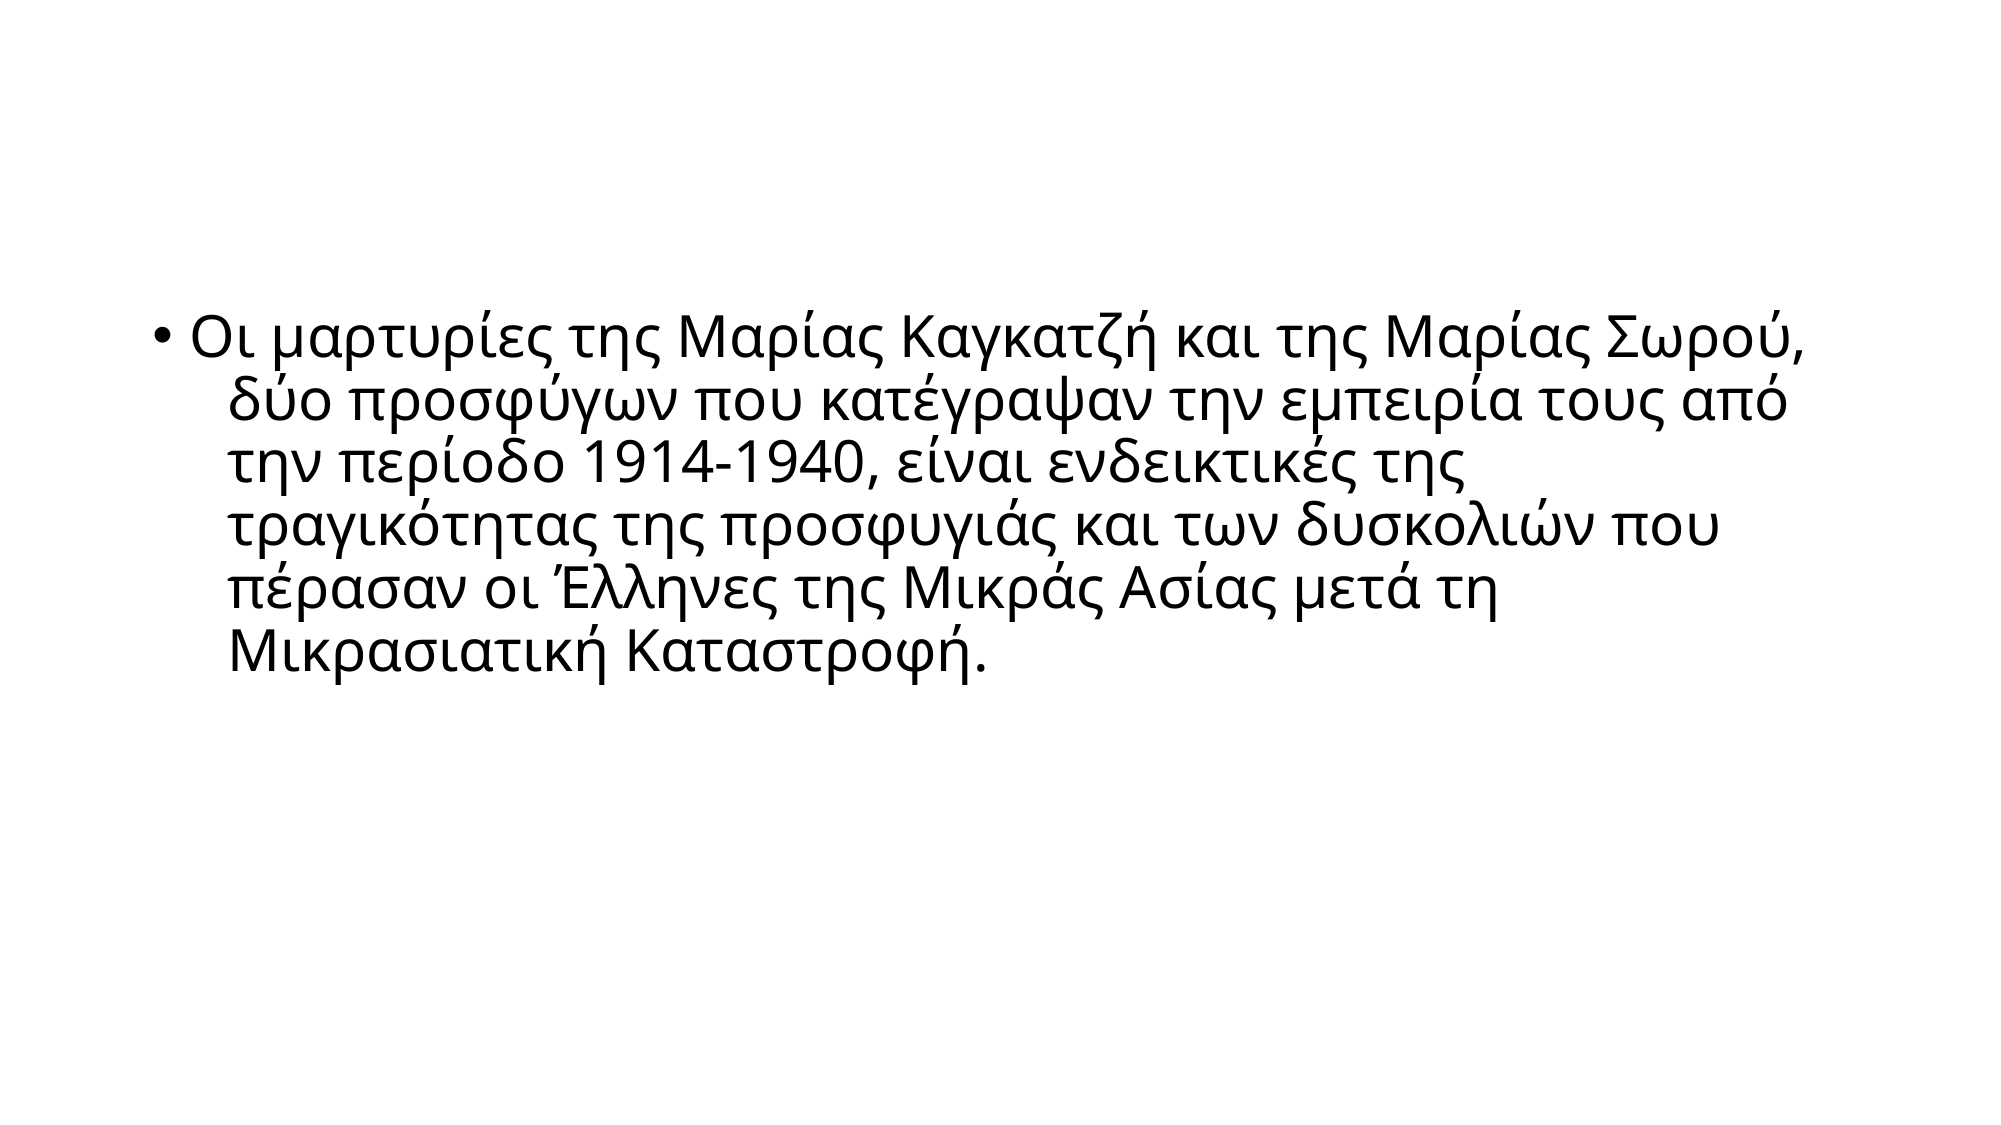

#
Οι μαρτυρίες της Μαρίας Καγκατζή και της Μαρίας Σωρού, δύο προσφύγων που κατέγραψαν την εμπειρία τους από την περίοδο 1914-1940, είναι ενδεικτικές της τραγικότητας της προσφυγιάς και των δυσκολιών που πέρασαν οι Έλληνες της Μικράς Ασίας μετά τη Μικρασιατική Καταστροφή.